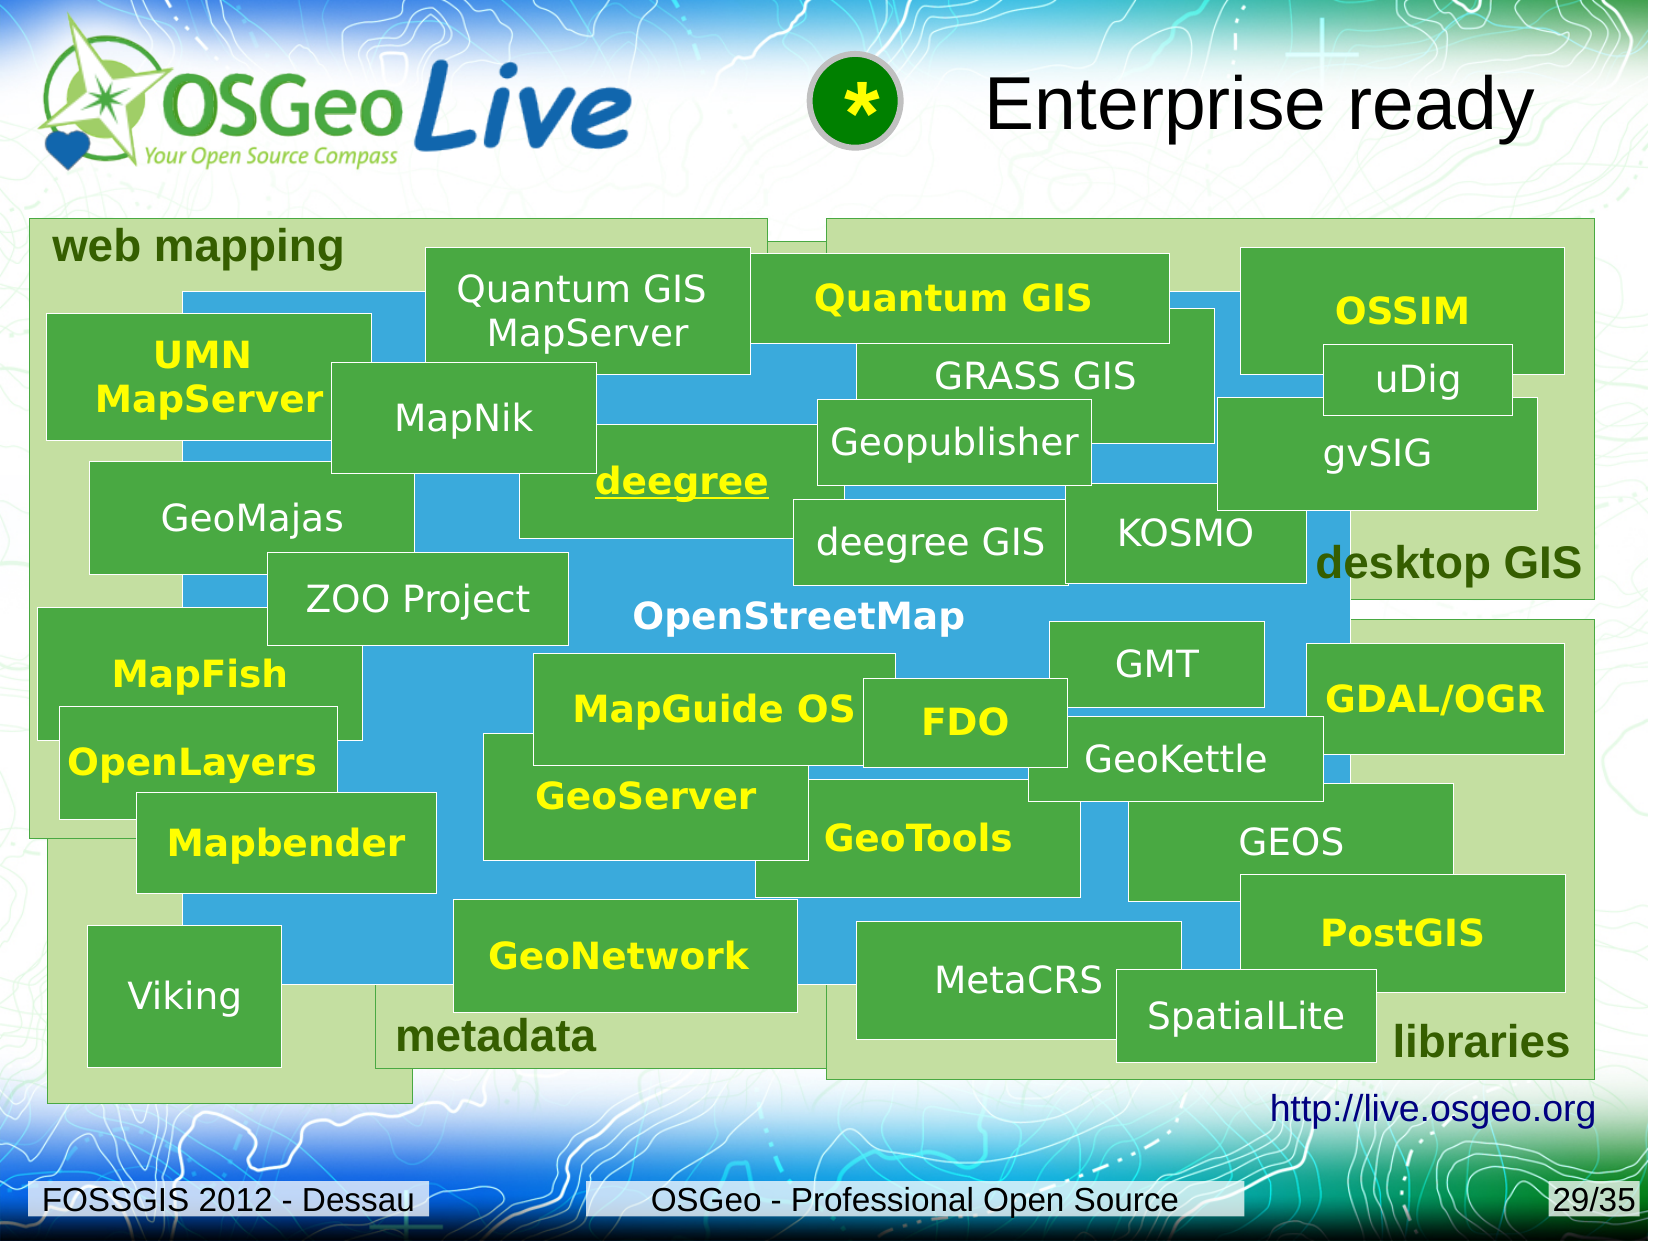

# Enterprise ready
*
web mapping
Quantum GIS
MapServer
OSSIM
Quantum GIS
 OpenStreetMap
GRASS GIS
UMN
MapServer
uDig
MapNik
gvSIG
Geopublisher
deegree
GeoMajas
KOSMO
deegree GIS
desktop GIS
ZOO Project
MapFish
GMT
GDAL/OGR
MapGuide OS
FDO
OpenLayers
GeoKettle
GeoServer
GeoTools
GEOS
Mapbender
PostGIS
GeoNetwork
MetaCRS
Viking
SpatialLite
metadata
libraries
http://live.osgeo.org
FOSSGIS 2012 - Dessau
OSGeo - Professional Open Source
29